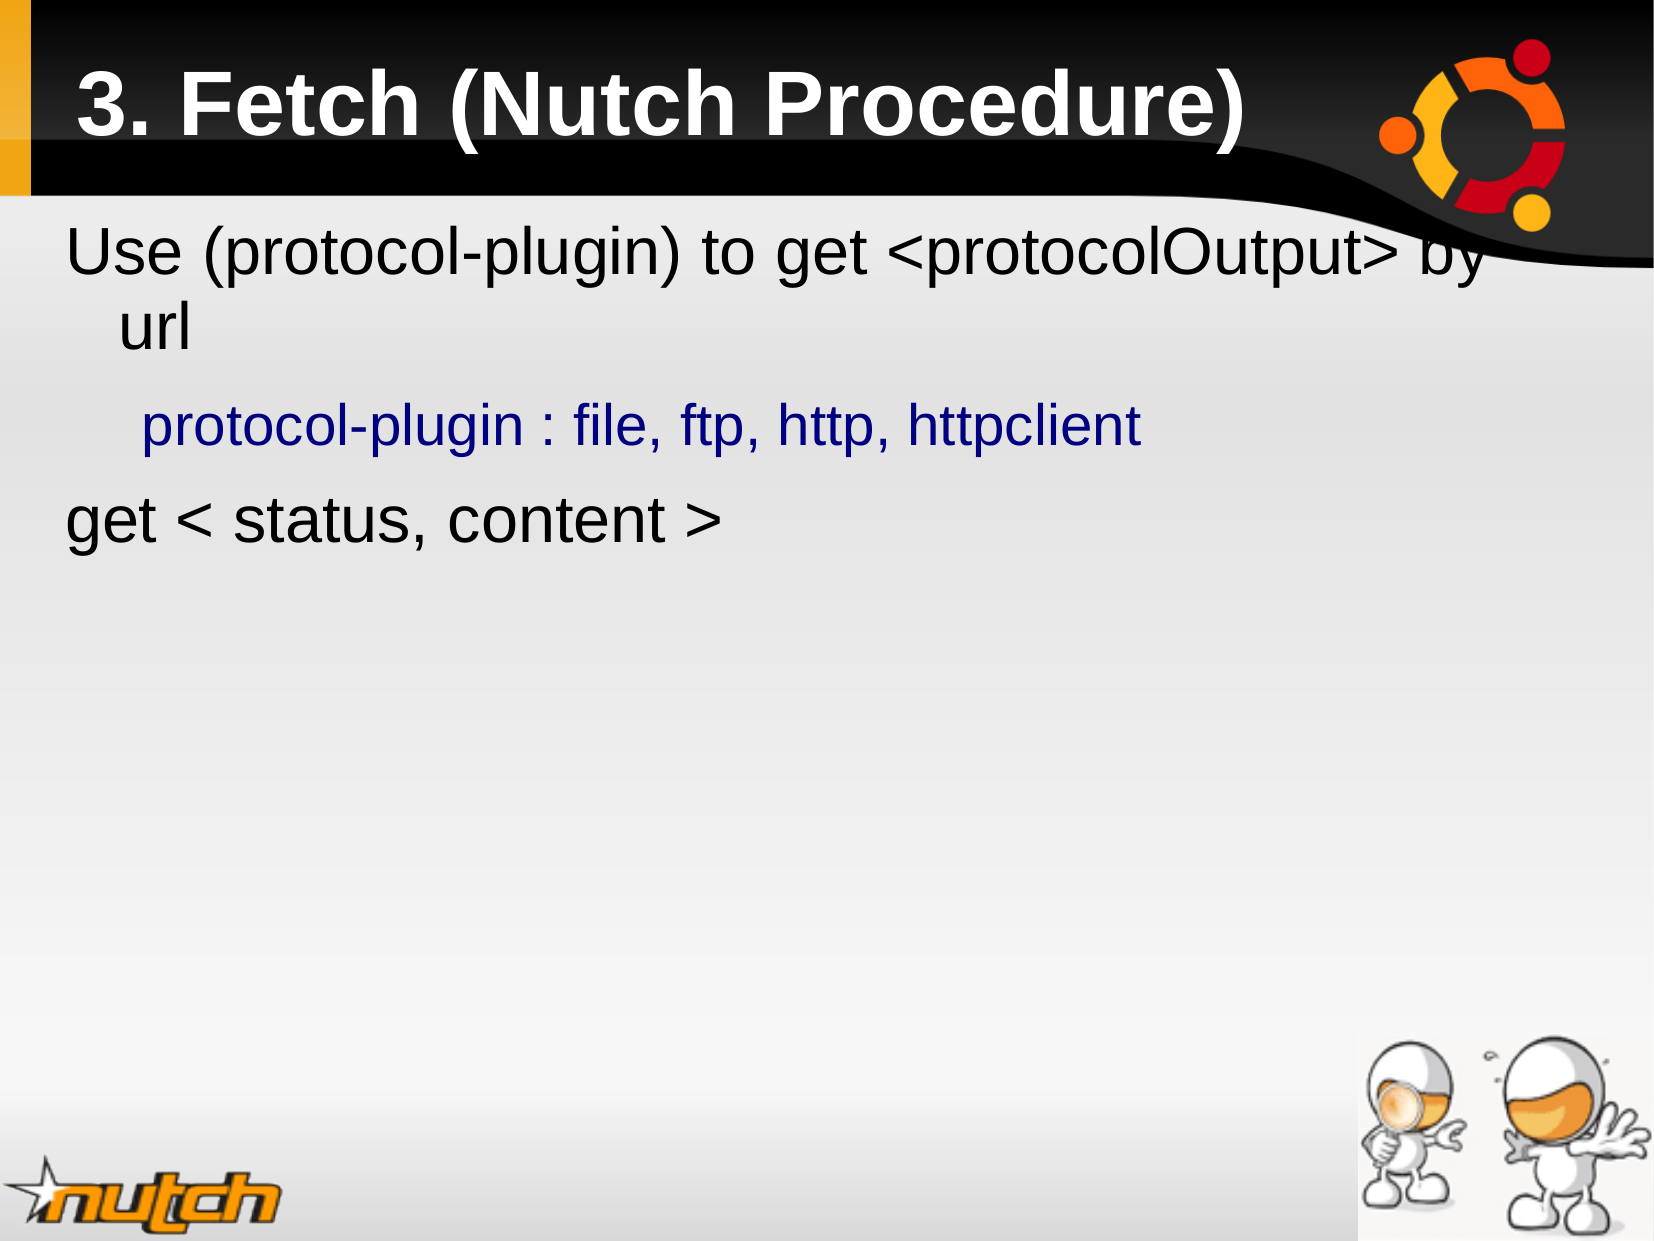

# 3. Fetch (Nutch Procedure)
Use (protocol-plugin) to get <protocolOutput> by url
protocol-plugin : file, ftp, http, httpclient
get < status, content >